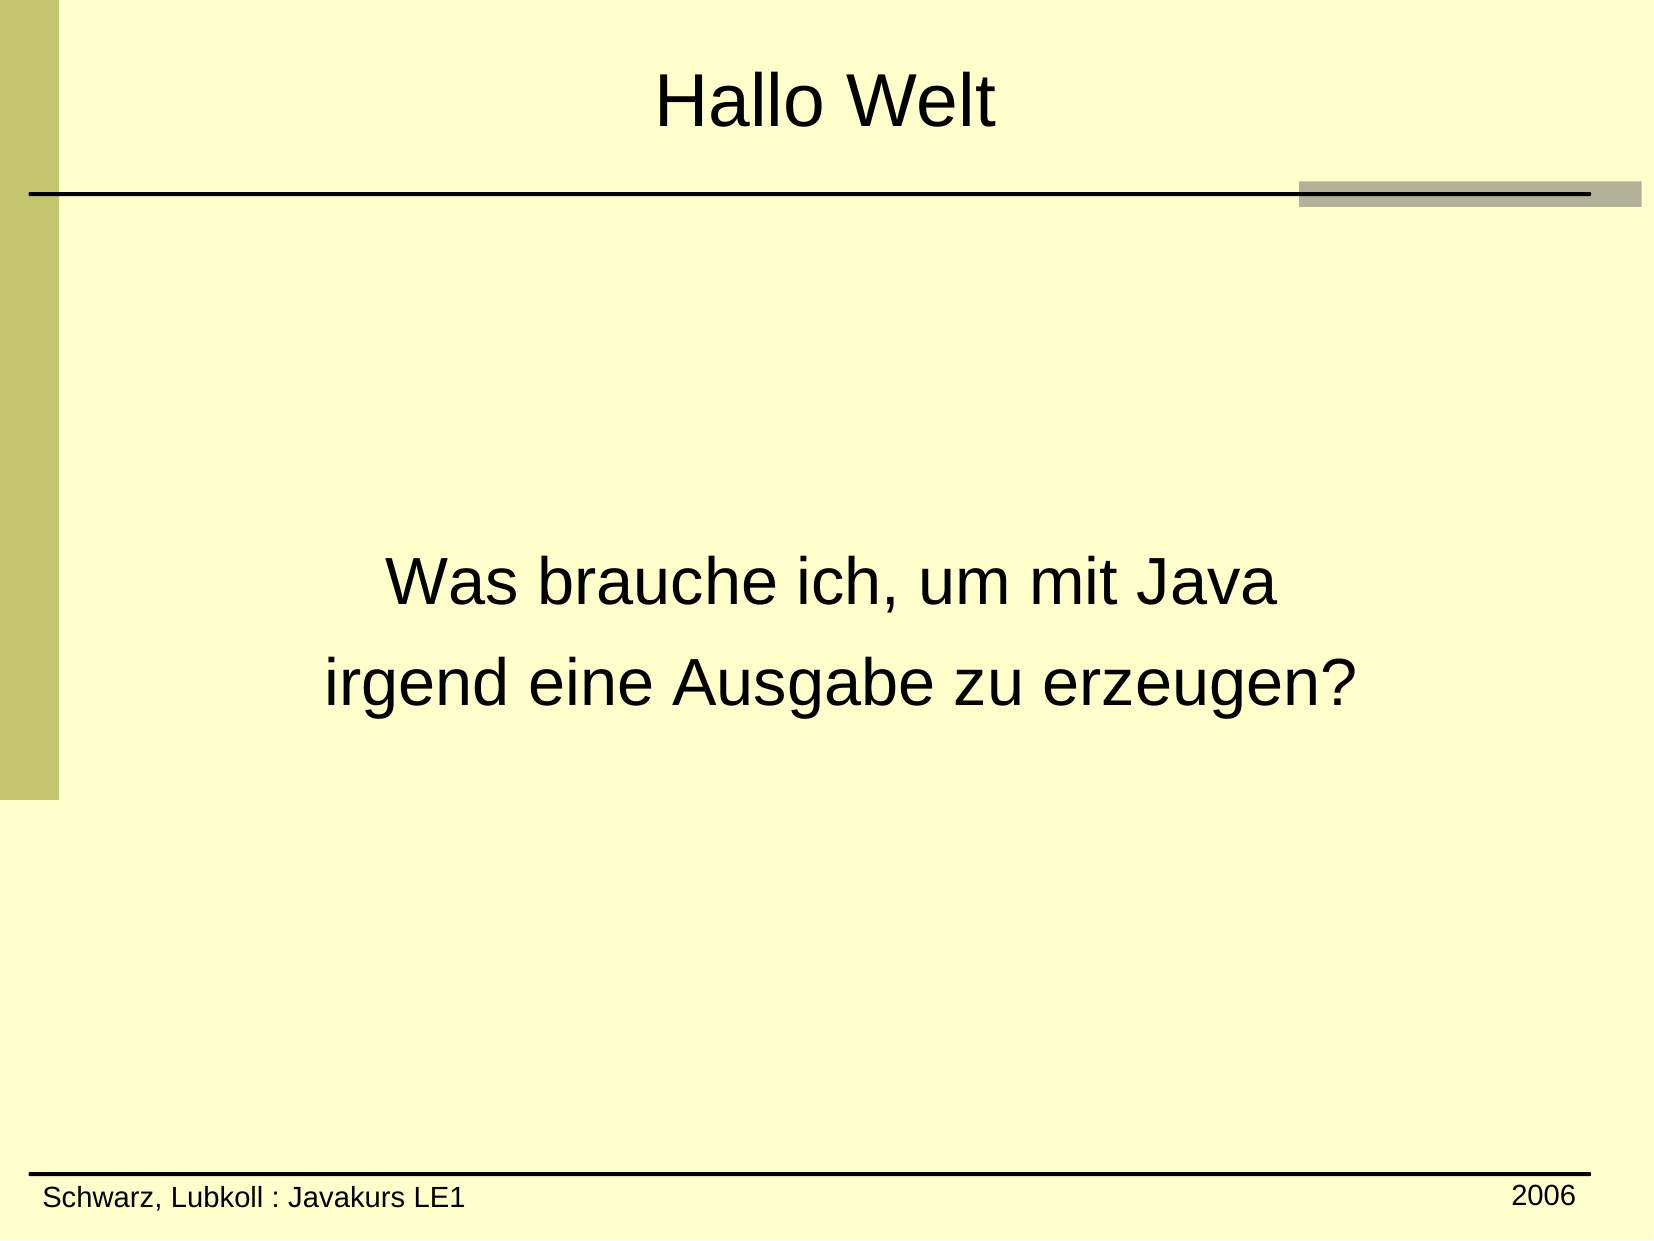

# Hallo Welt
Was brauche ich, um mit Java
irgend eine Ausgabe zu erzeugen?